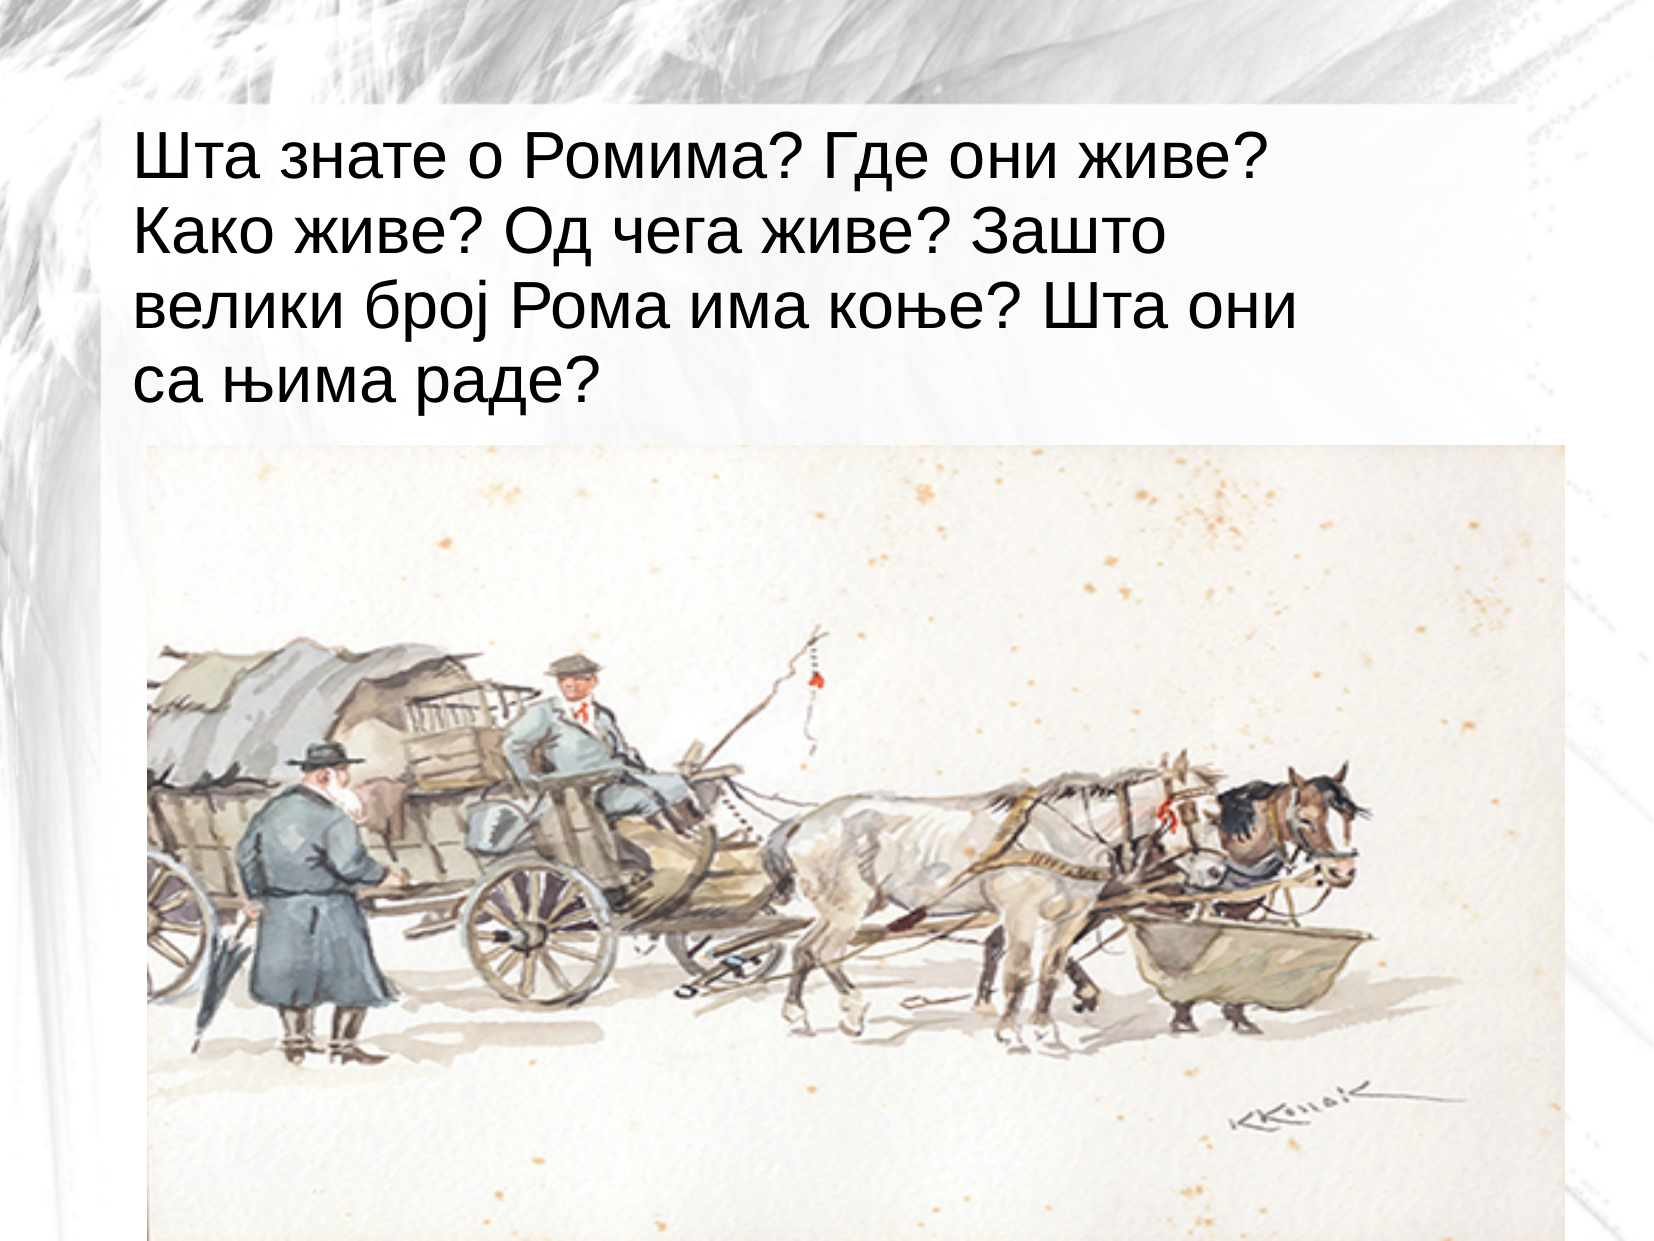

Шта знате о Ромима? Где они живе? Како живе? Од чега живе? Зашто велики број Рома има коње? Шта они са њима раде?